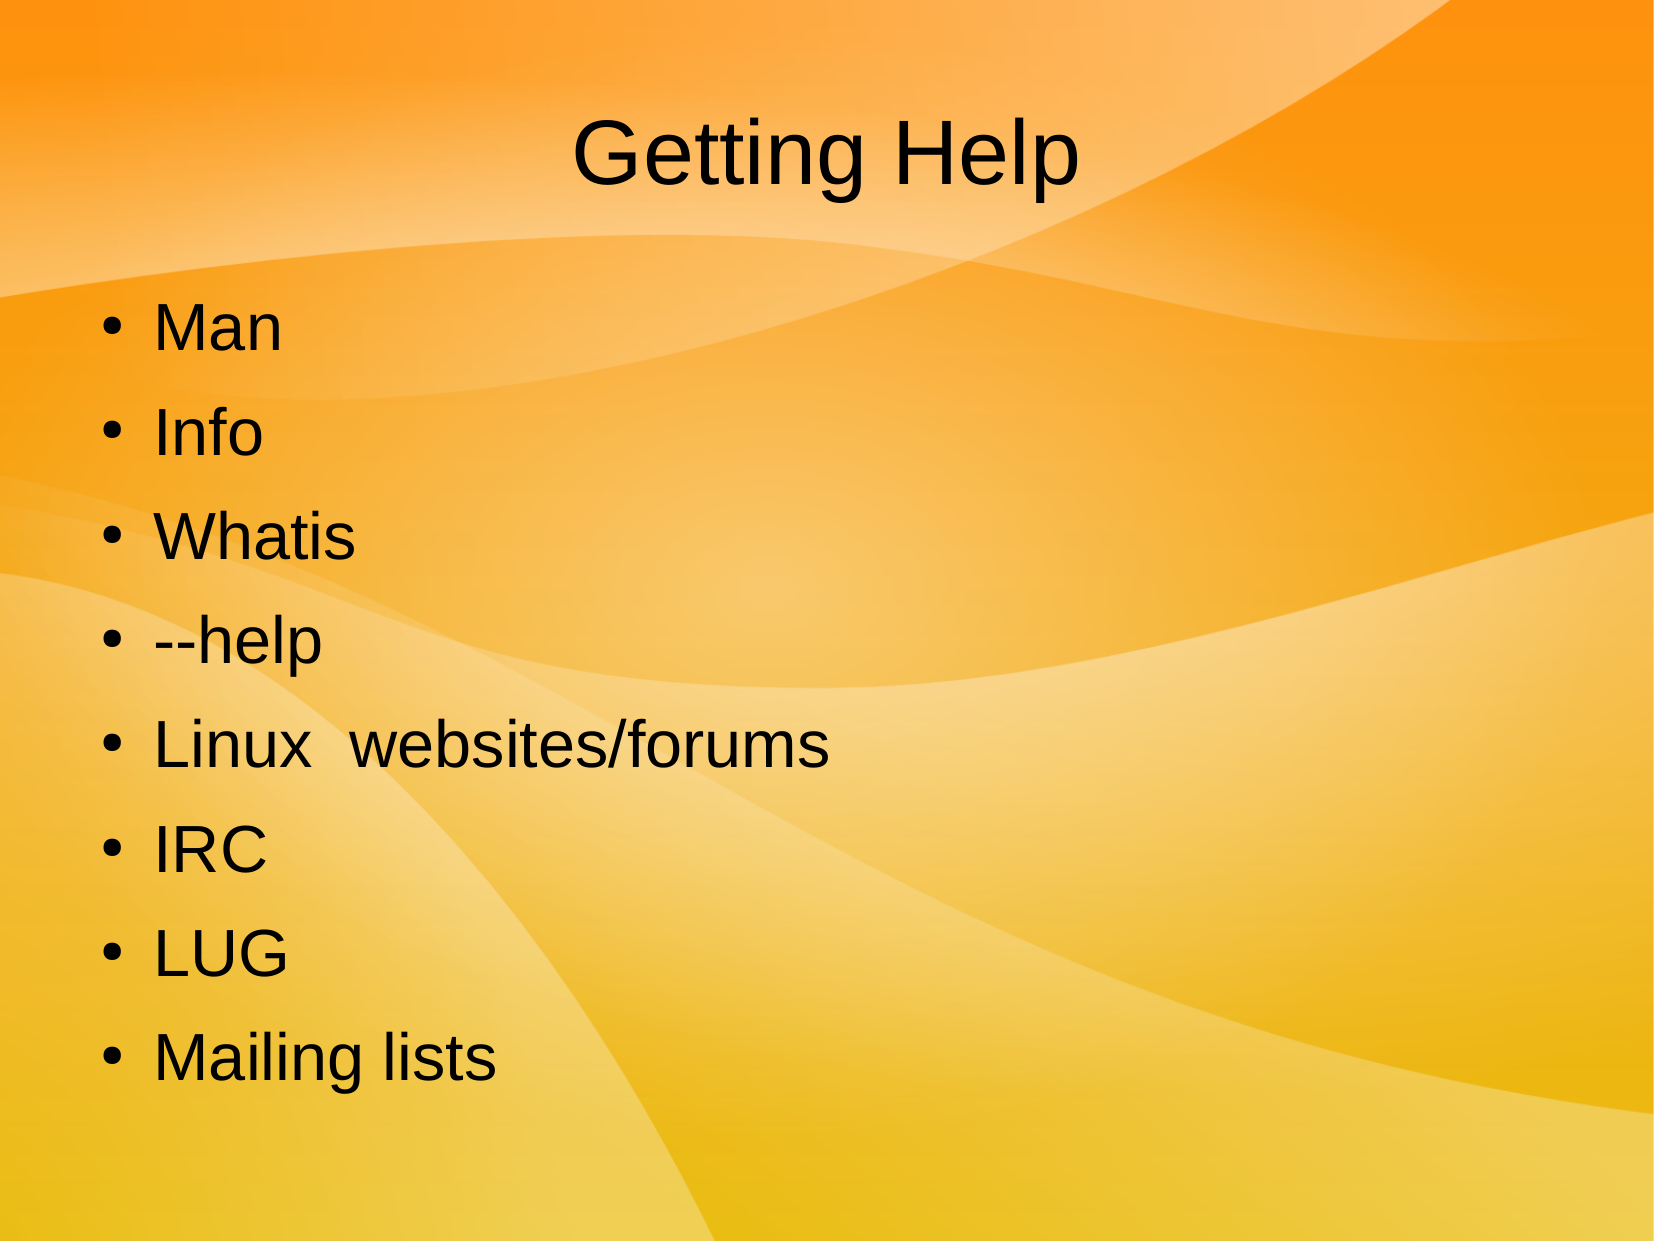

# Getting Help
Man
Info
Whatis
--help
Linux websites/forums
IRC
LUG
Mailing lists